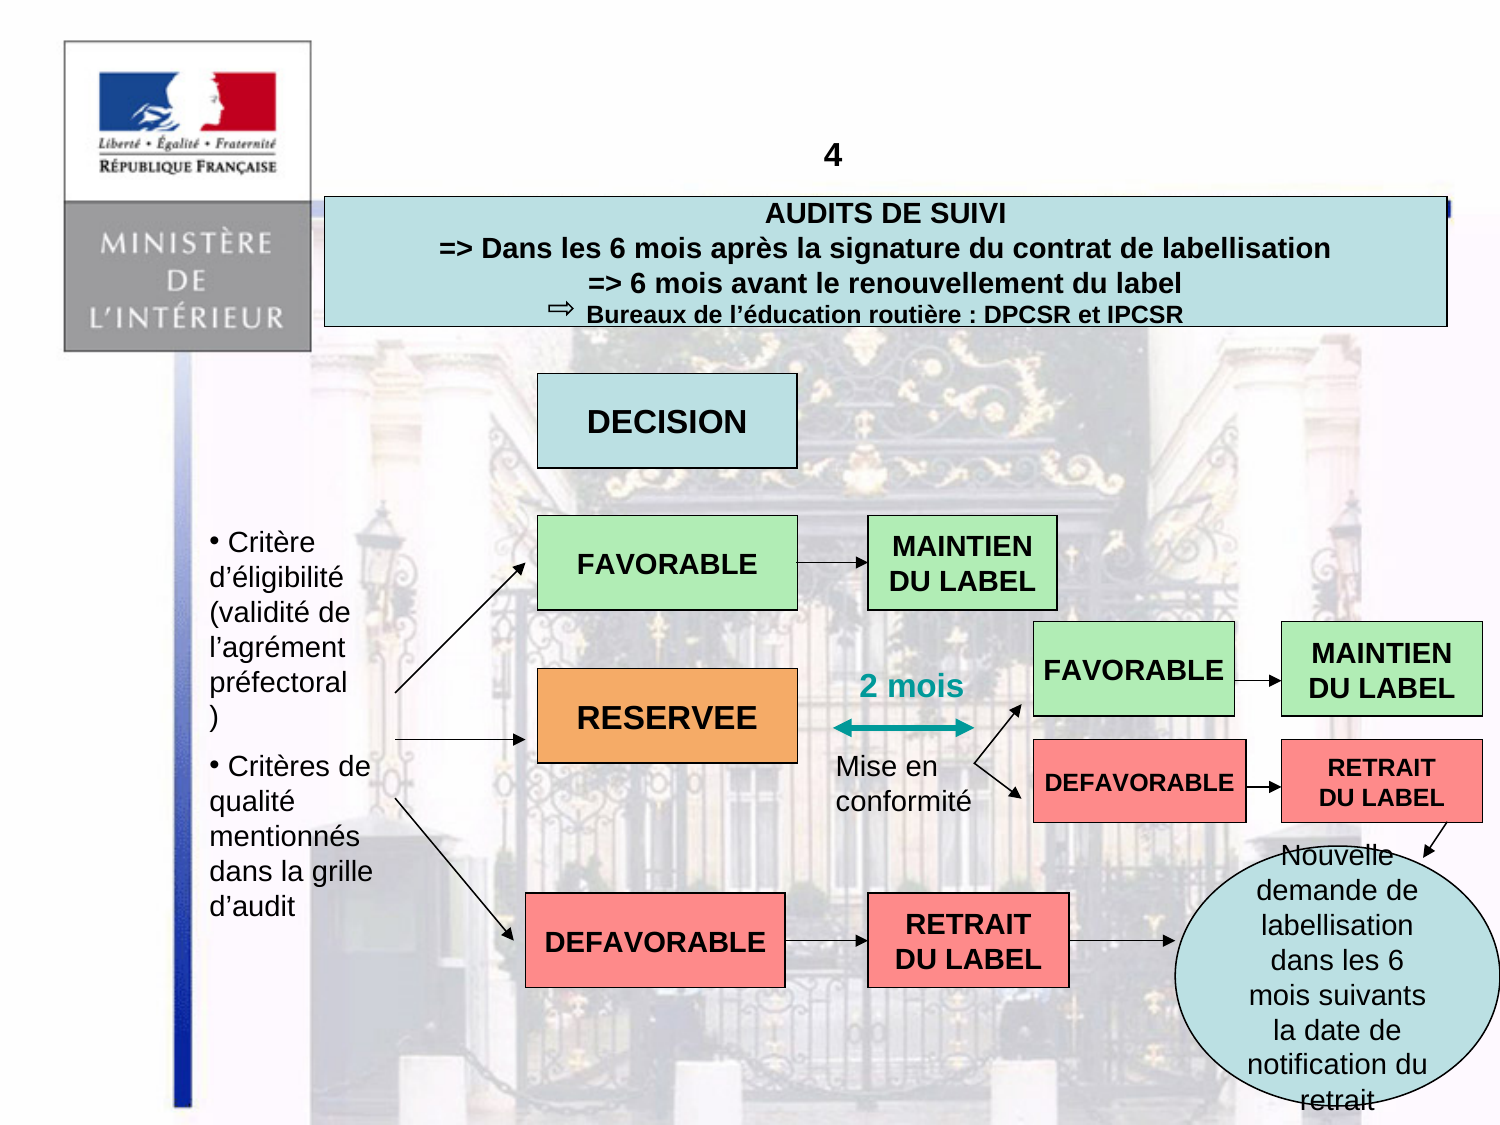

4
AUDITS DE SUIVI
=> Dans les 6 mois après la signature du contrat de labellisation
=> 6 mois avant le renouvellement du label
Bureaux de l’éducation routière : DPCSR et IPCSR
DECISION
 Critère d’éligibilité (validité de l’agrément préfectoral)
FAVORABLE
MAINTIEN
DU LABEL
FAVORABLE
MAINTIEN
DU LABEL
2 mois
RESERVEE
 Critères de qualité mentionnés dans la grille d’audit
Mise en conformité
DEFAVORABLE
RETRAIT
DU LABEL
Nouvelle demande de labellisation dans les 6 mois suivants la date de notification du retrait
DEFAVORABLE
RETRAIT
DU LABEL